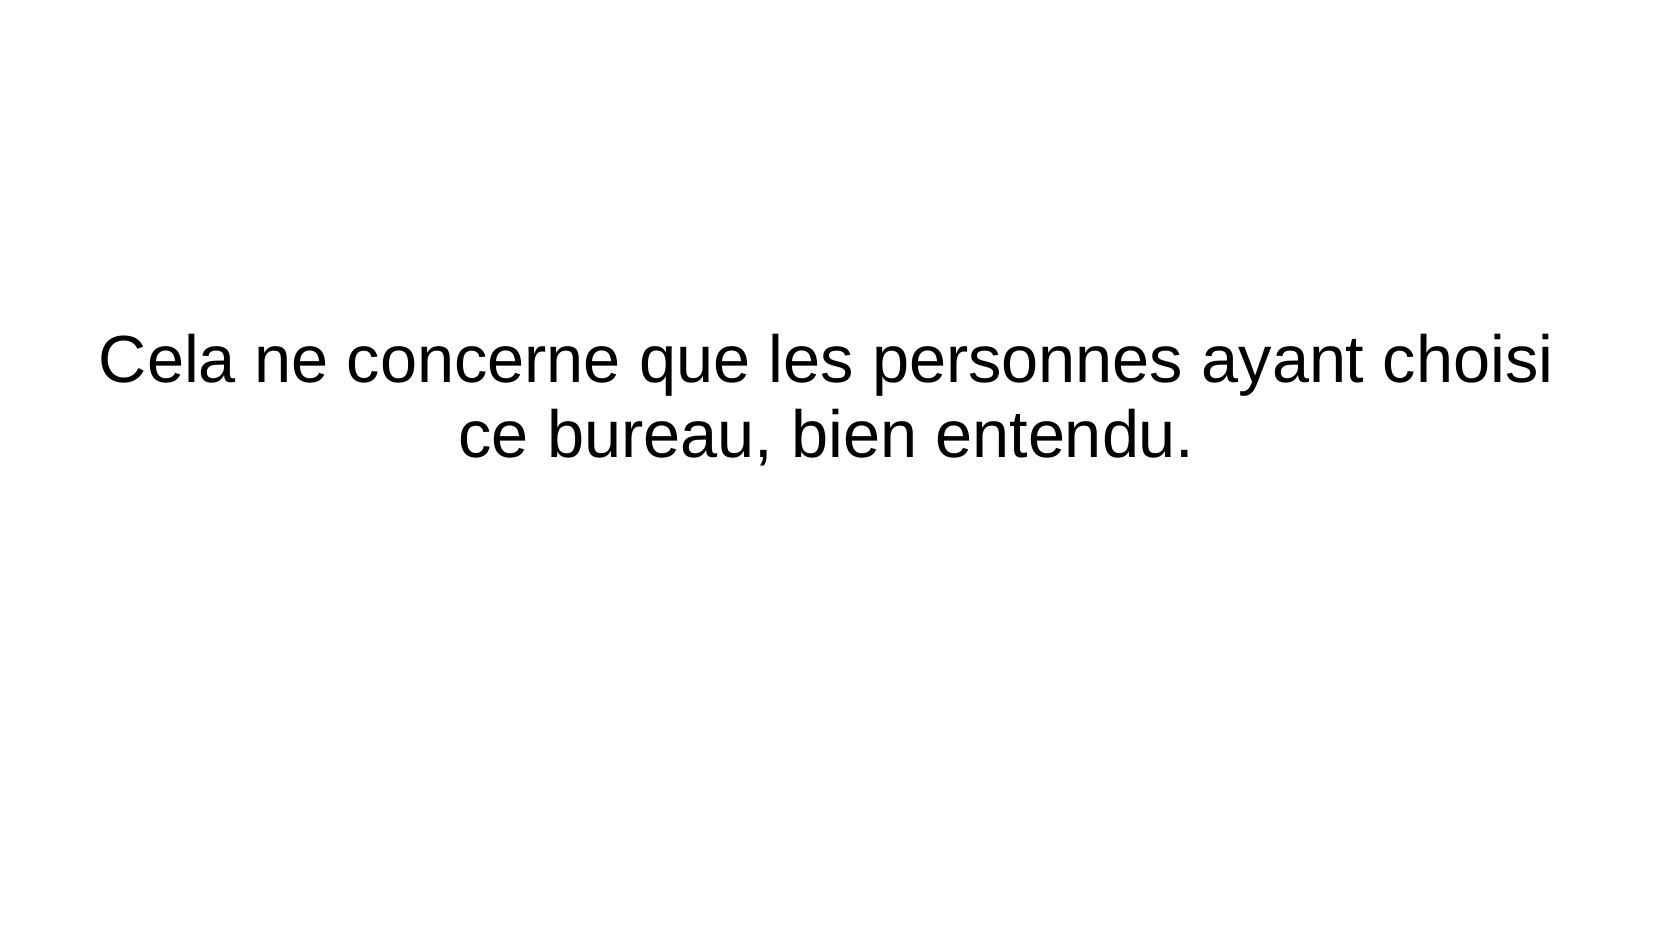

# Cela ne concerne que les personnes ayant choisi ce bureau, bien entendu.